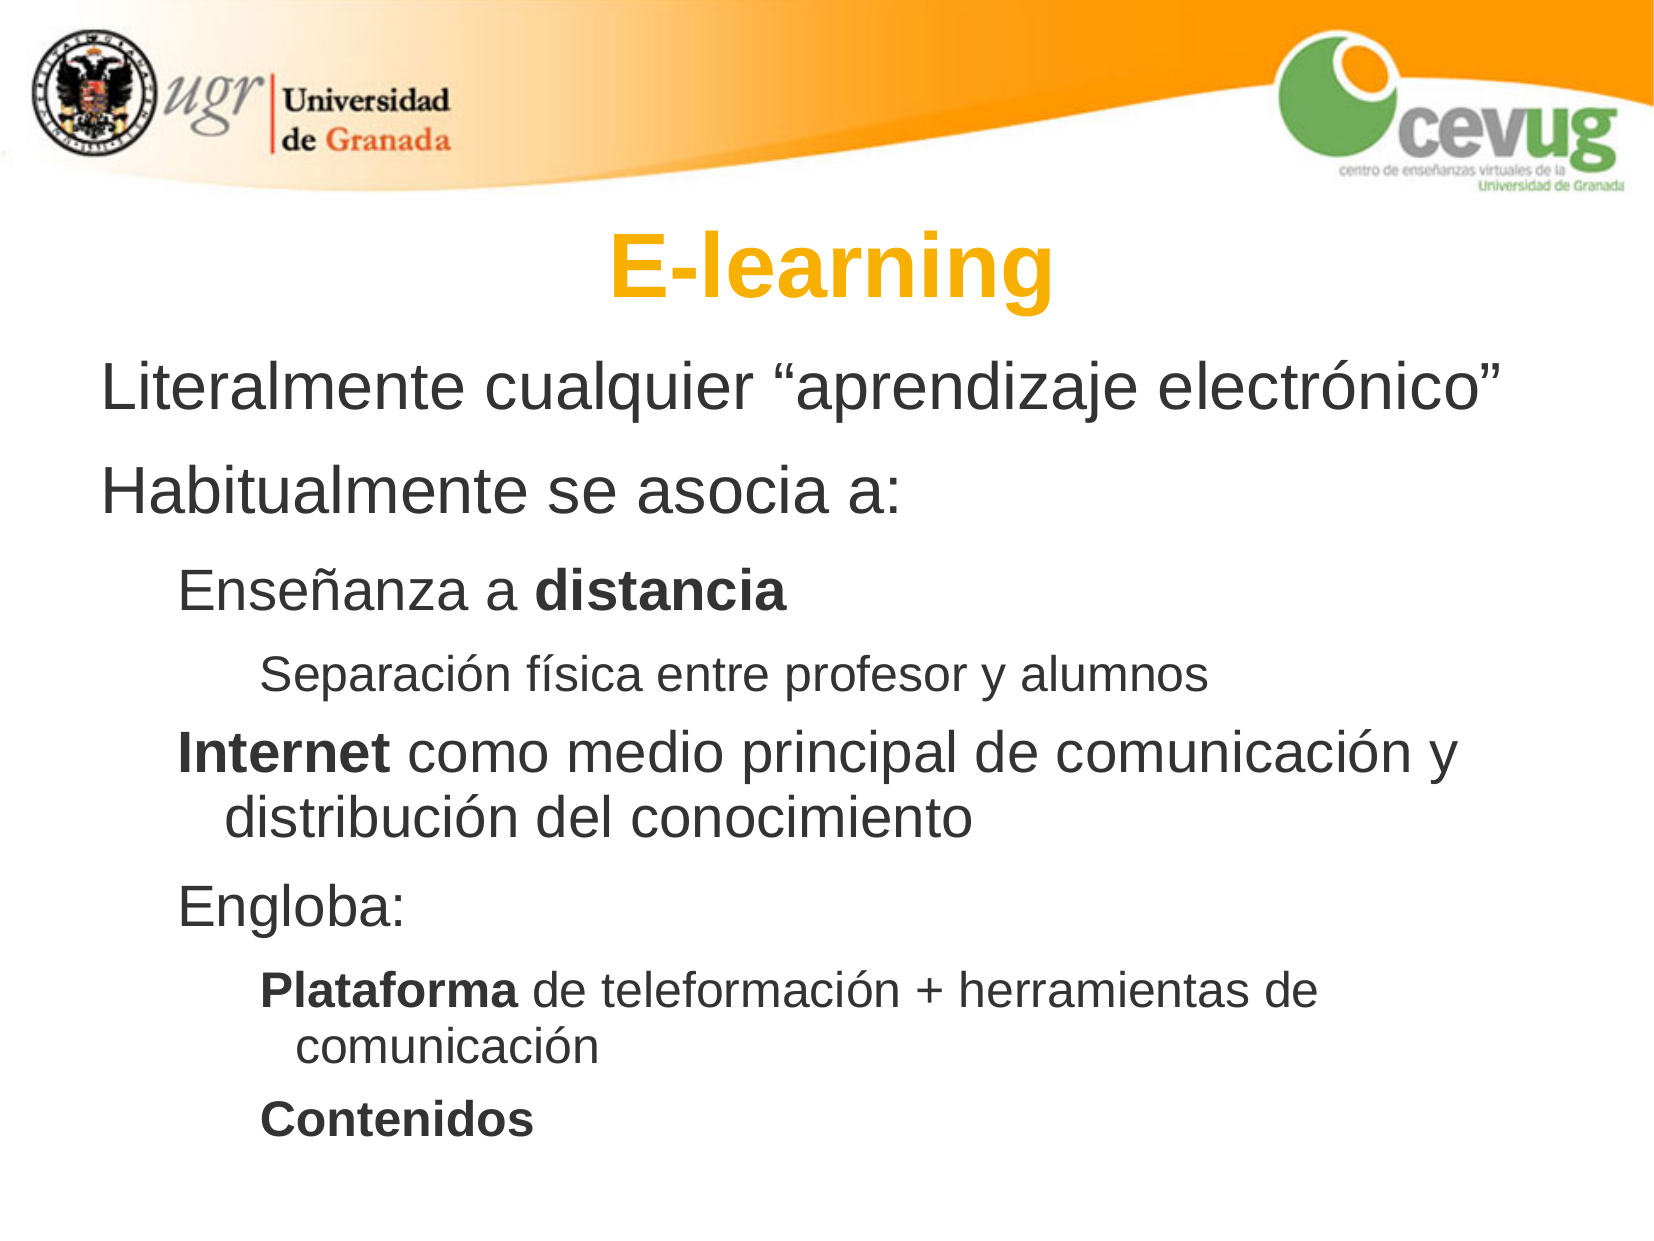

# E-learning
Literalmente cualquier “aprendizaje electrónico”
Habitualmente se asocia a:
Enseñanza a distancia
Separación física entre profesor y alumnos
Internet como medio principal de comunicación y distribución del conocimiento
Engloba:
Plataforma de teleformación + herramientas de comunicación
Contenidos